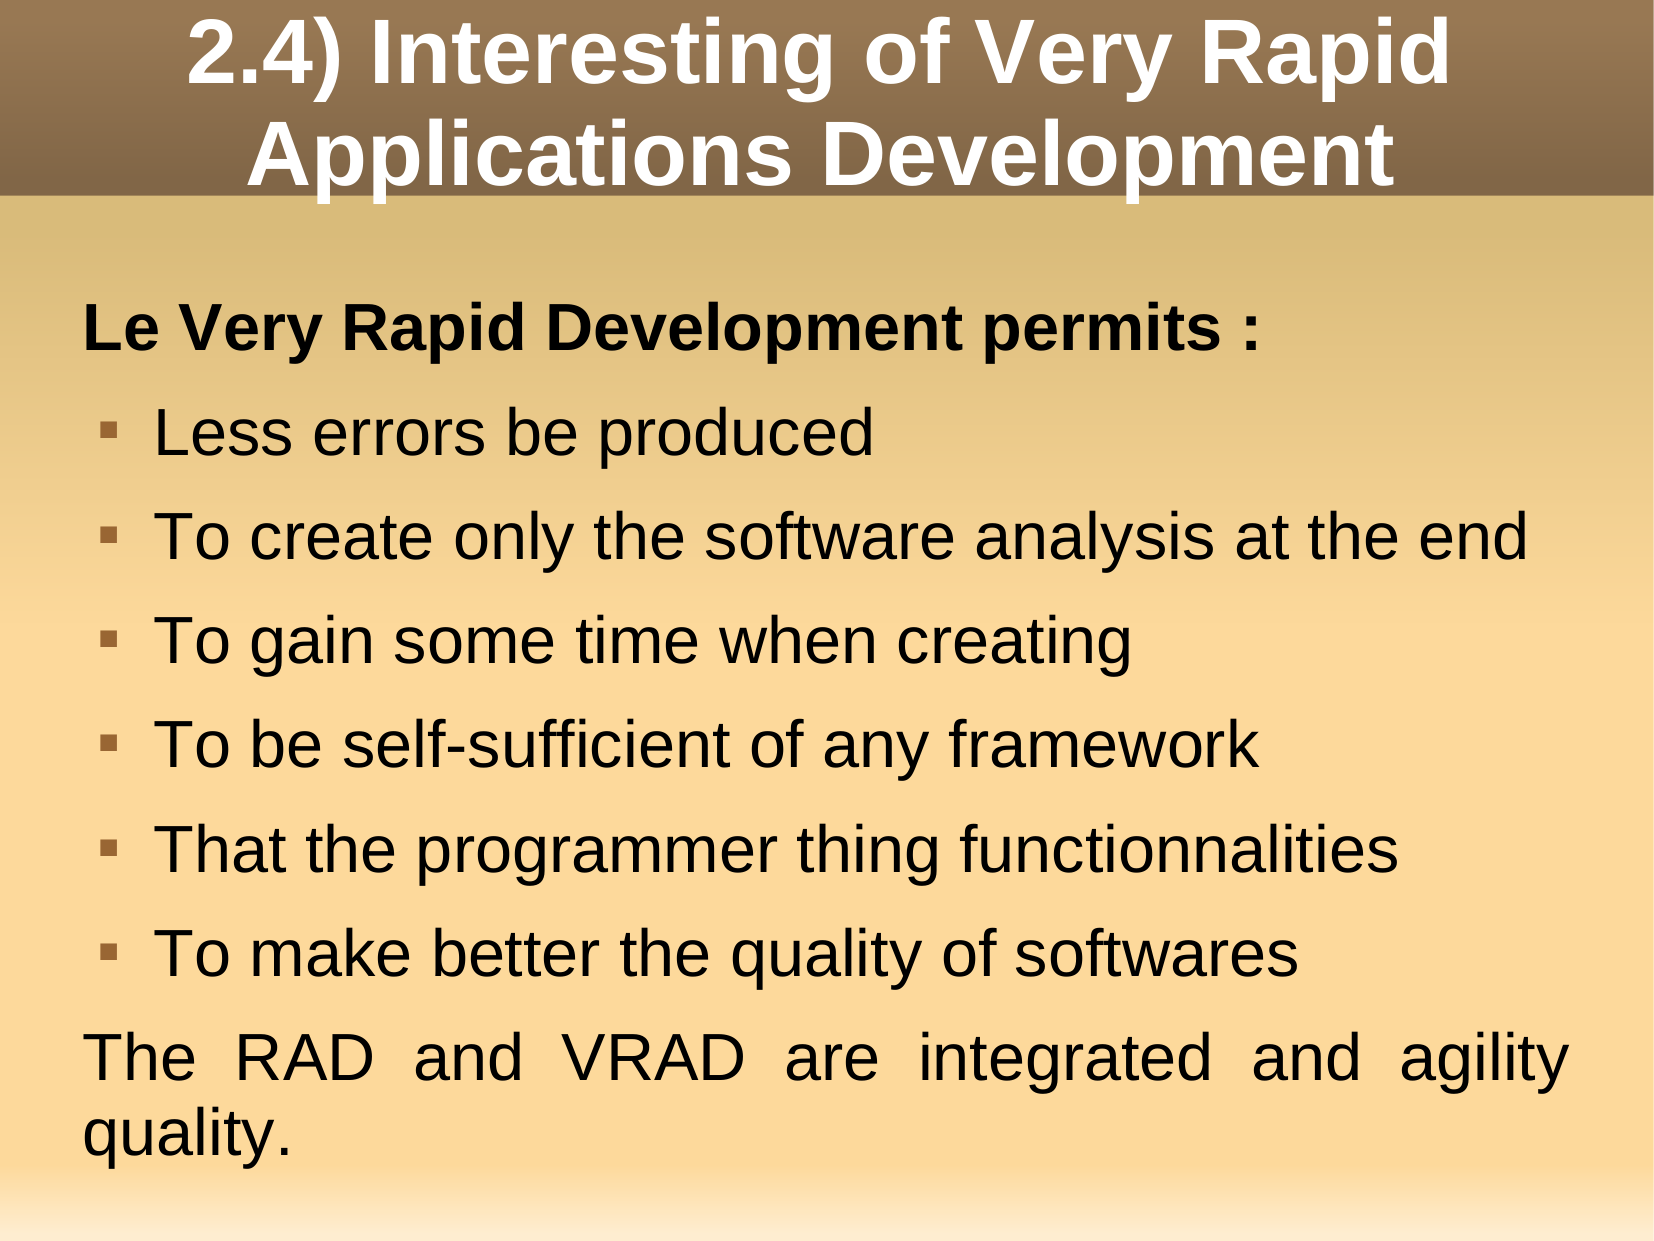

# 2.4) Interesting of Very Rapid Applications Development
Le Very Rapid Development permits :
Less errors be produced
To create only the software analysis at the end
To gain some time when creating
To be self-sufficient of any framework
That the programmer thing functionnalities
To make better the quality of softwares
The RAD and VRAD are integrated and agility quality.